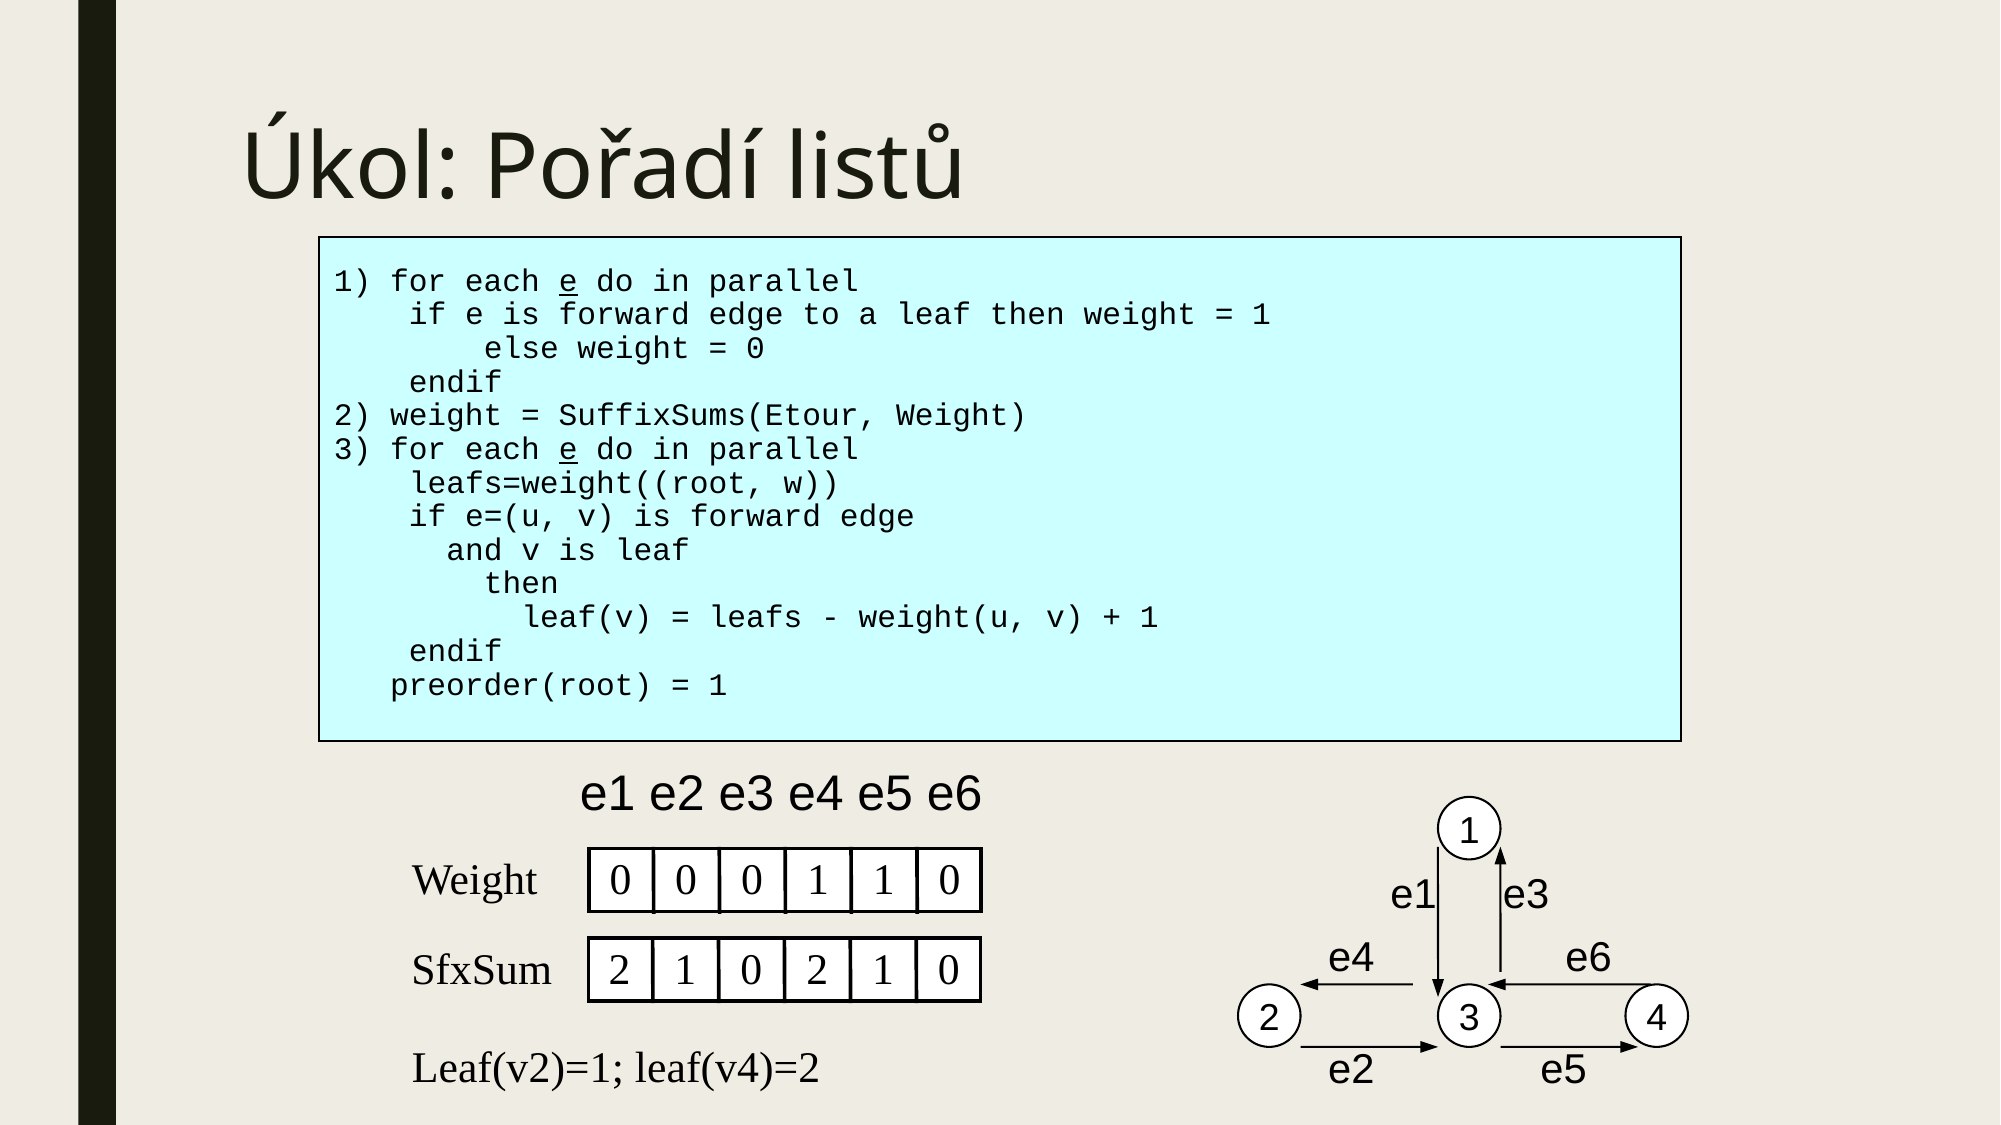

# Úkol: Pořadí listů
1) for each e do in parallel
	if e is forward edge to a leaf then weight = 1
		else weight = 0
	endif
2) weight = SuffixSums(Etour, Weight)
3) for each e do in parallel
	leafs=weight((root, w))
	if e=(u, v) is forward edge
	 and v is leaf
	 then
	 leaf(v) = leafs - weight(u, v) + 1
	endif
 preorder(root) = 1
e1 e2 e3 e4 e5 e6
1
e1
e3
e4
e6
2
3
4
e2
e5
Weight
0
0
0
1
1
0
SfxSum
2
1
0
2
1
0
Leaf(v2)=1; leaf(v4)=2